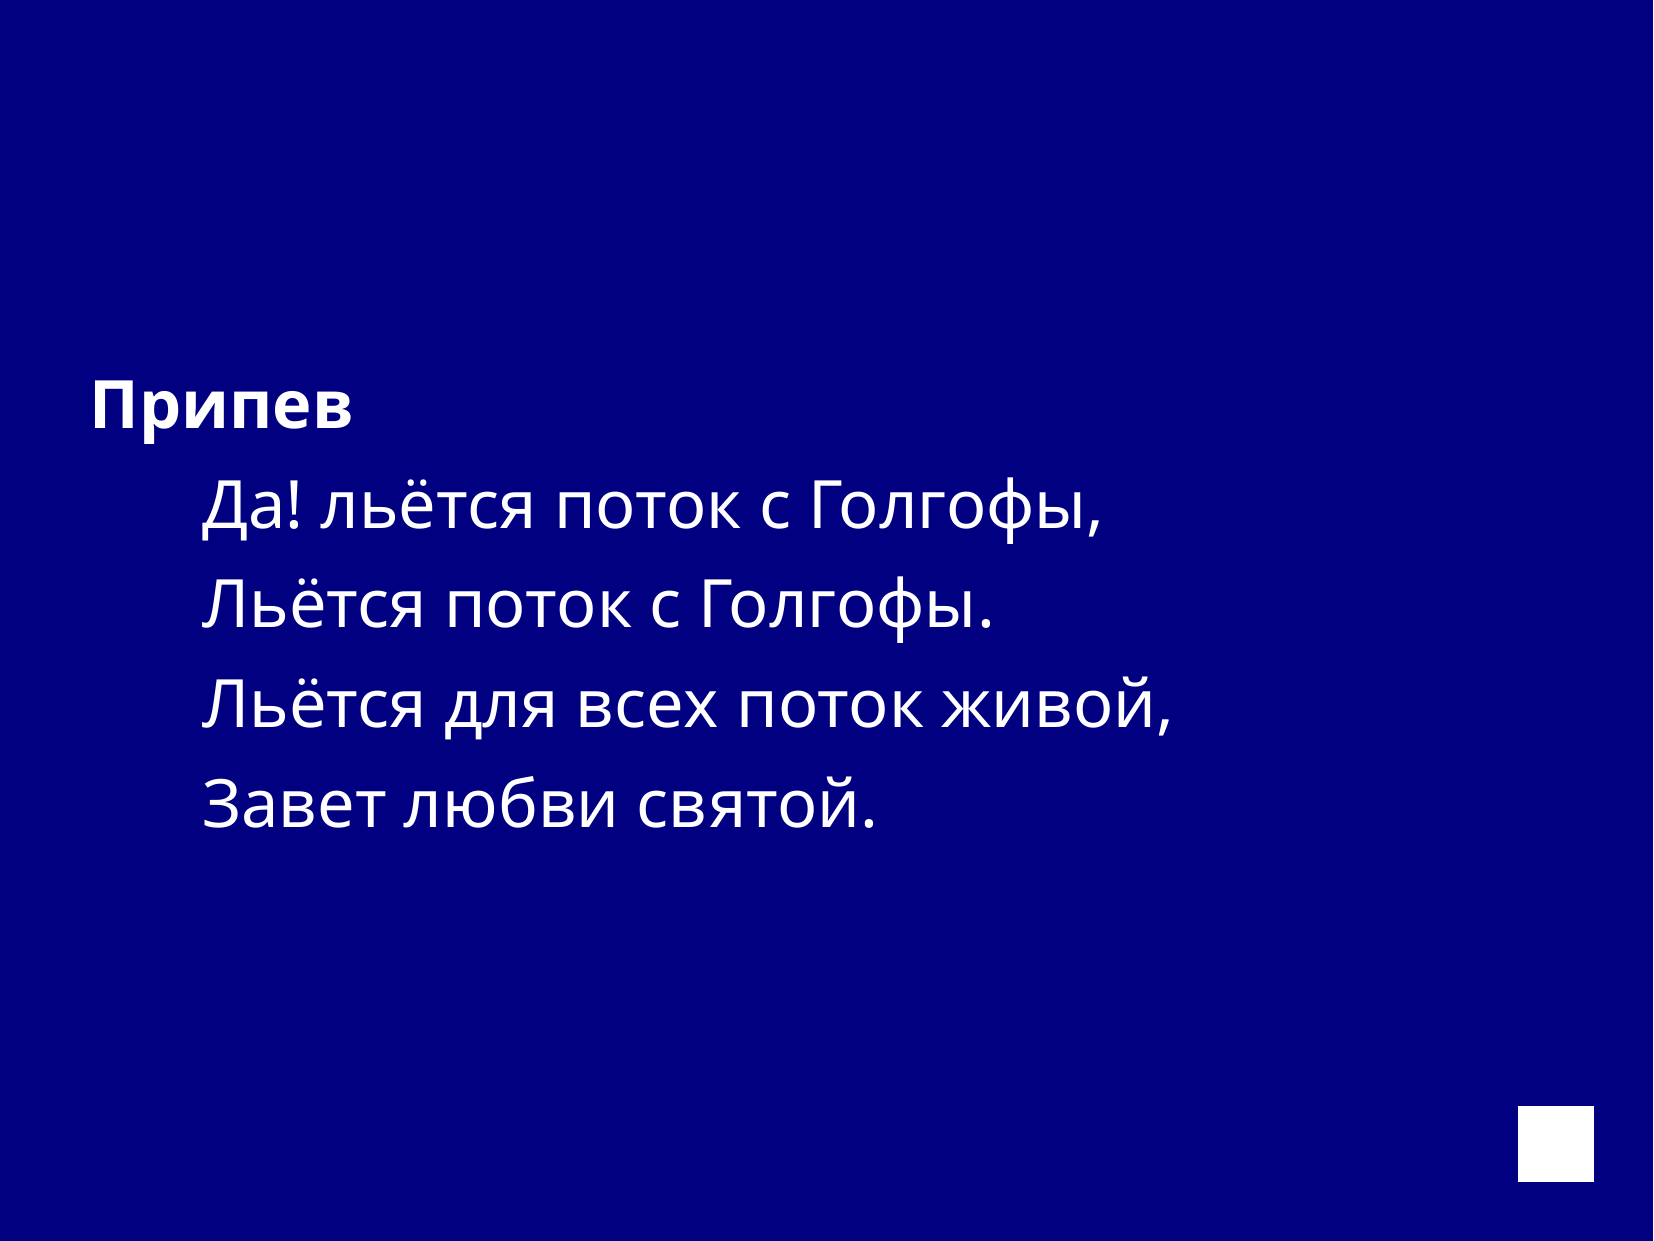

Припев
	Да! льётся поток с Голгофы,
	Льётся поток с Голгофы.
	Льётся для всех поток живой,
	Завет любви святой.